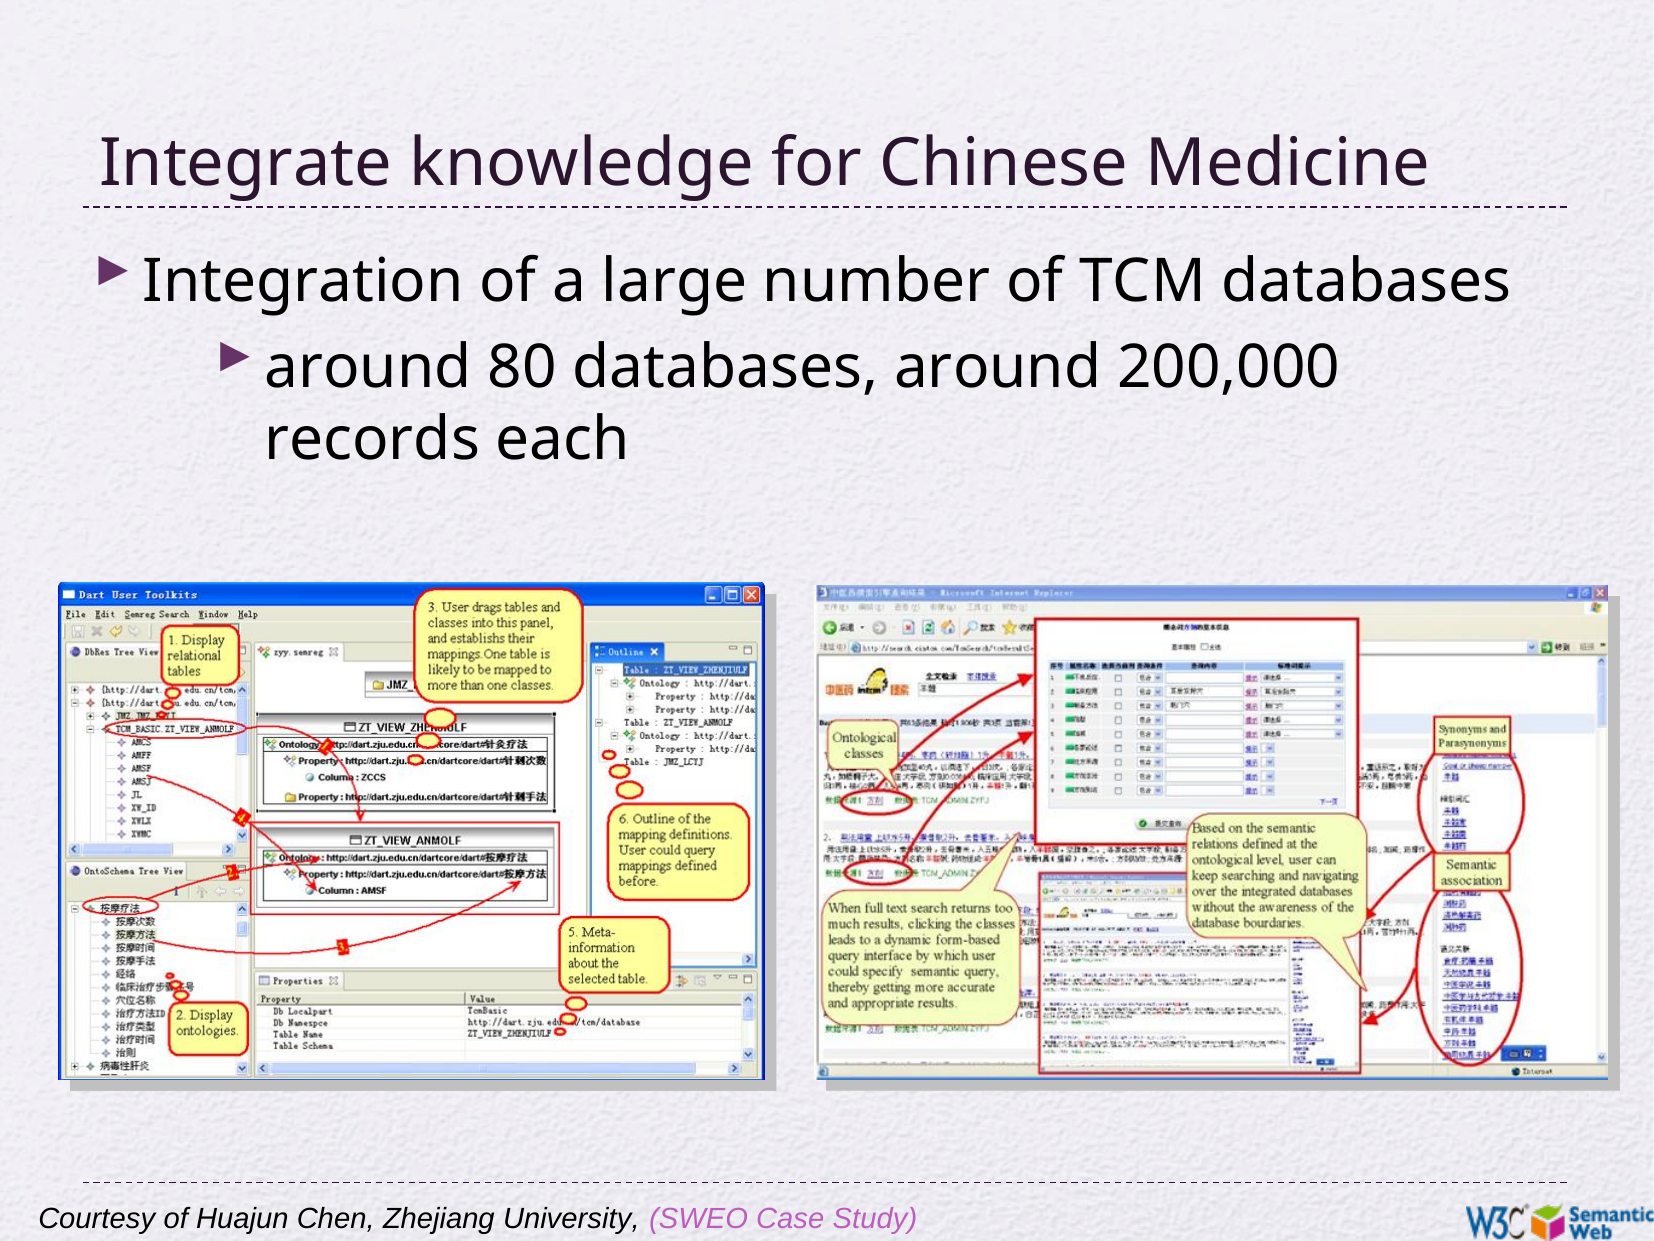

# Integrate knowledge for Chinese Medicine
Integration of a large number of TCM databases
around 80 databases, around 200,000 records each
Courtesy of Huajun Chen, Zhejiang University, (SWEO Case Study)